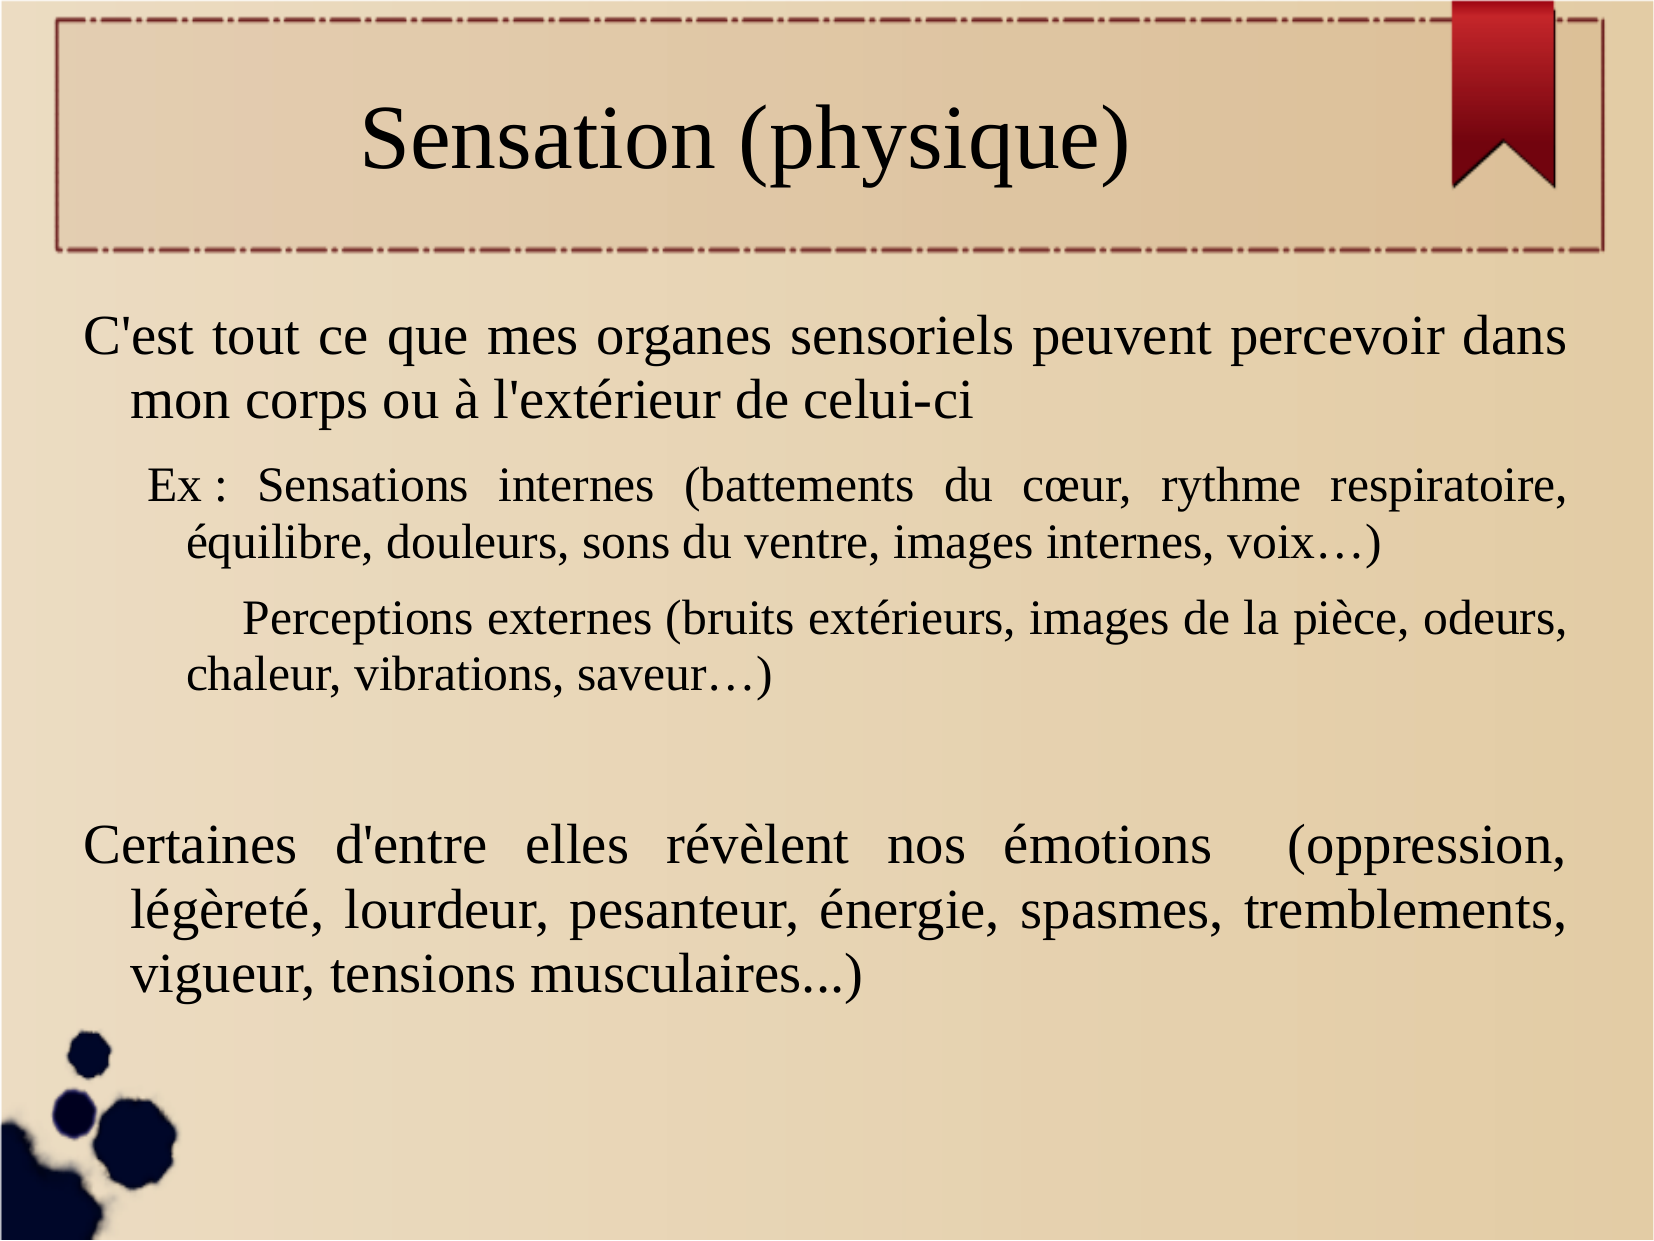

# Sensation (physique)
C'est tout ce que mes organes sensoriels peuvent percevoir dans mon corps ou à l'extérieur de celui-ci
Ex : Sensations internes (battements du cœur, rythme respiratoire, équilibre, douleurs, sons du ventre, images internes, voix…)
 Perceptions externes (bruits extérieurs, images de la pièce, odeurs, chaleur, vibrations, saveur…)
Certaines d'entre elles révèlent nos émotions (oppression, légèreté, lourdeur, pesanteur, énergie, spasmes, tremblements, vigueur, tensions musculaires...)